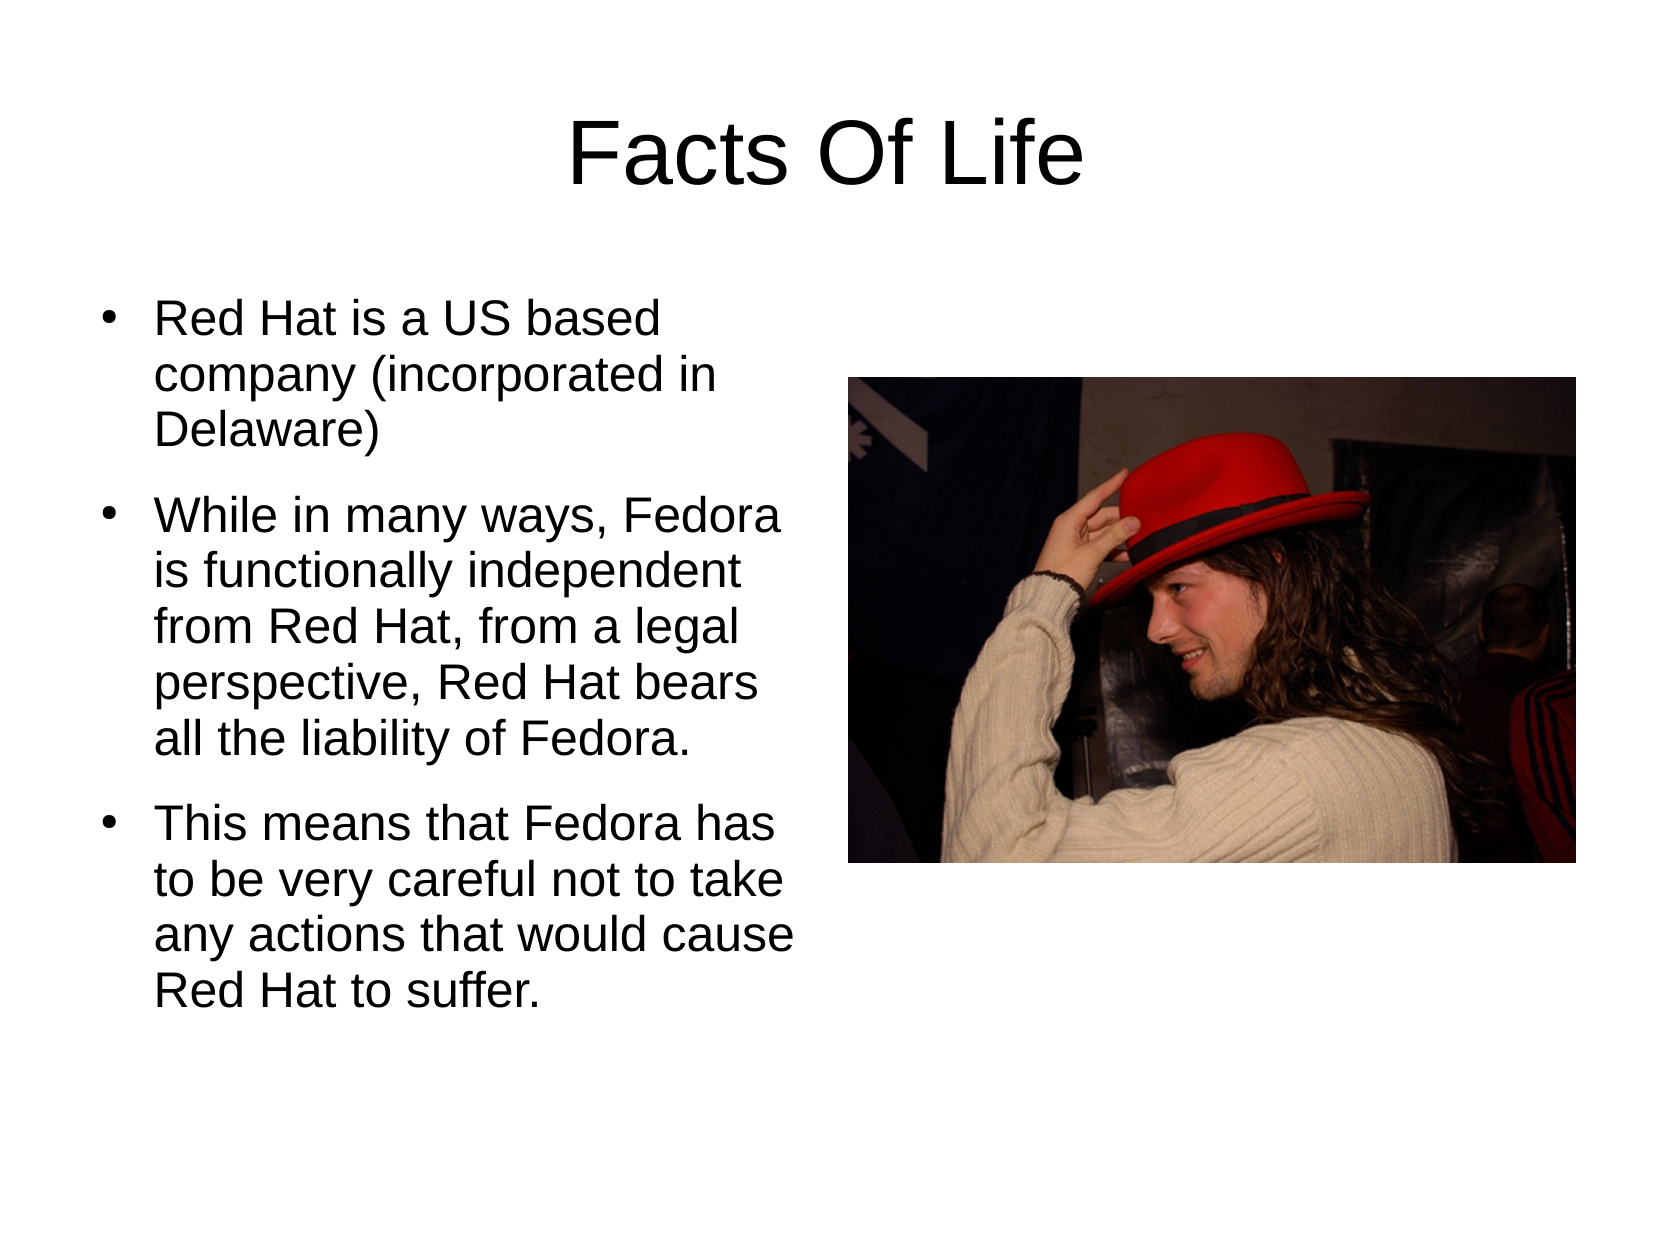

# Facts Of Life
Red Hat is a US based company (incorporated in Delaware)
While in many ways, Fedora is functionally independent from Red Hat, from a legal perspective, Red Hat bears all the liability of Fedora.
This means that Fedora has to be very careful not to take any actions that would cause Red Hat to suffer.